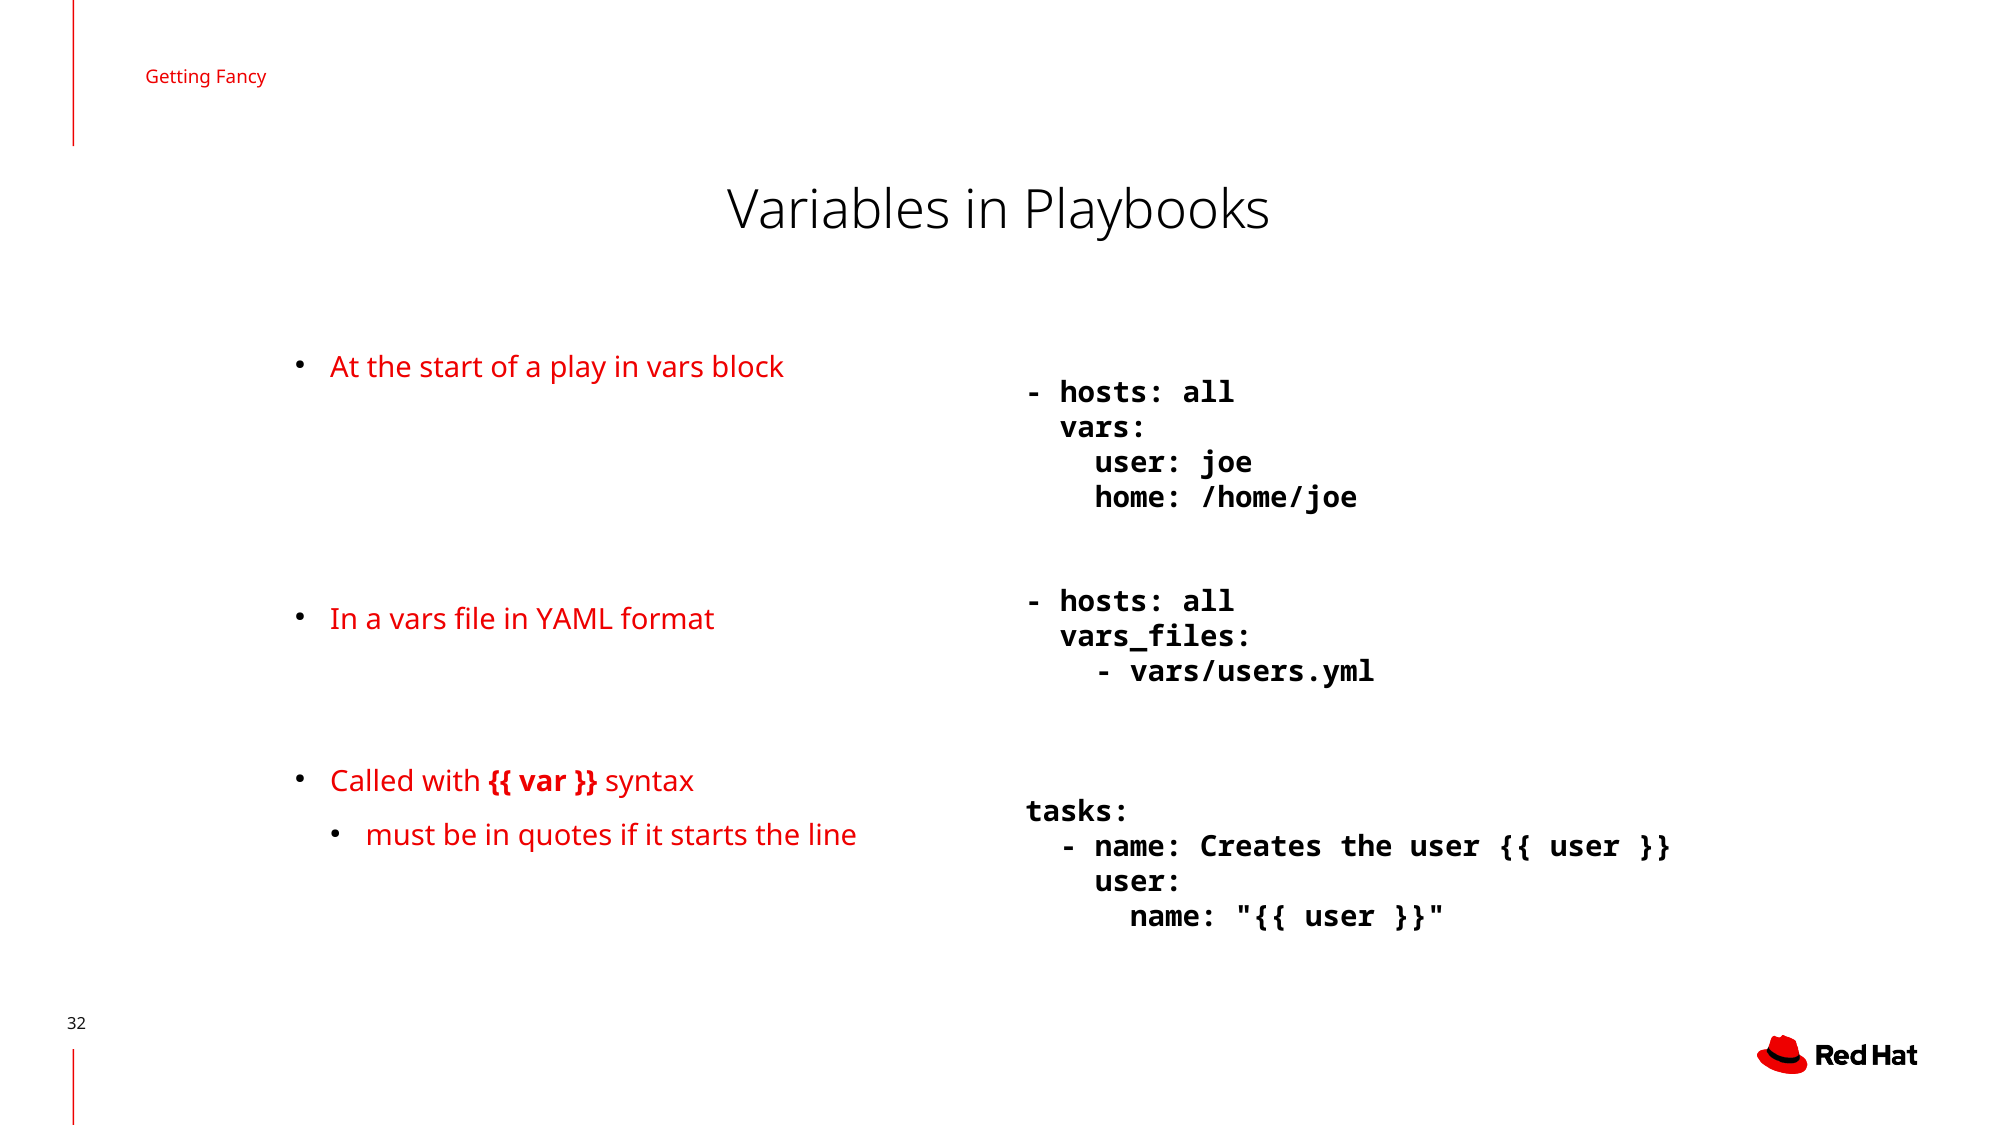

Getting Fancy
# Variables in Playbooks
At the start of a play in vars block
In a vars file in YAML format
Called with {{ var }} syntax
must be in quotes if it starts the line
- hosts: all
 vars:
 user: joe
 home: /home/joe
- hosts: all
 vars_files:
 - vars/users.yml
tasks:
 - name: Creates the user {{ user }}
 user:
 name: "{{ user }}"
32